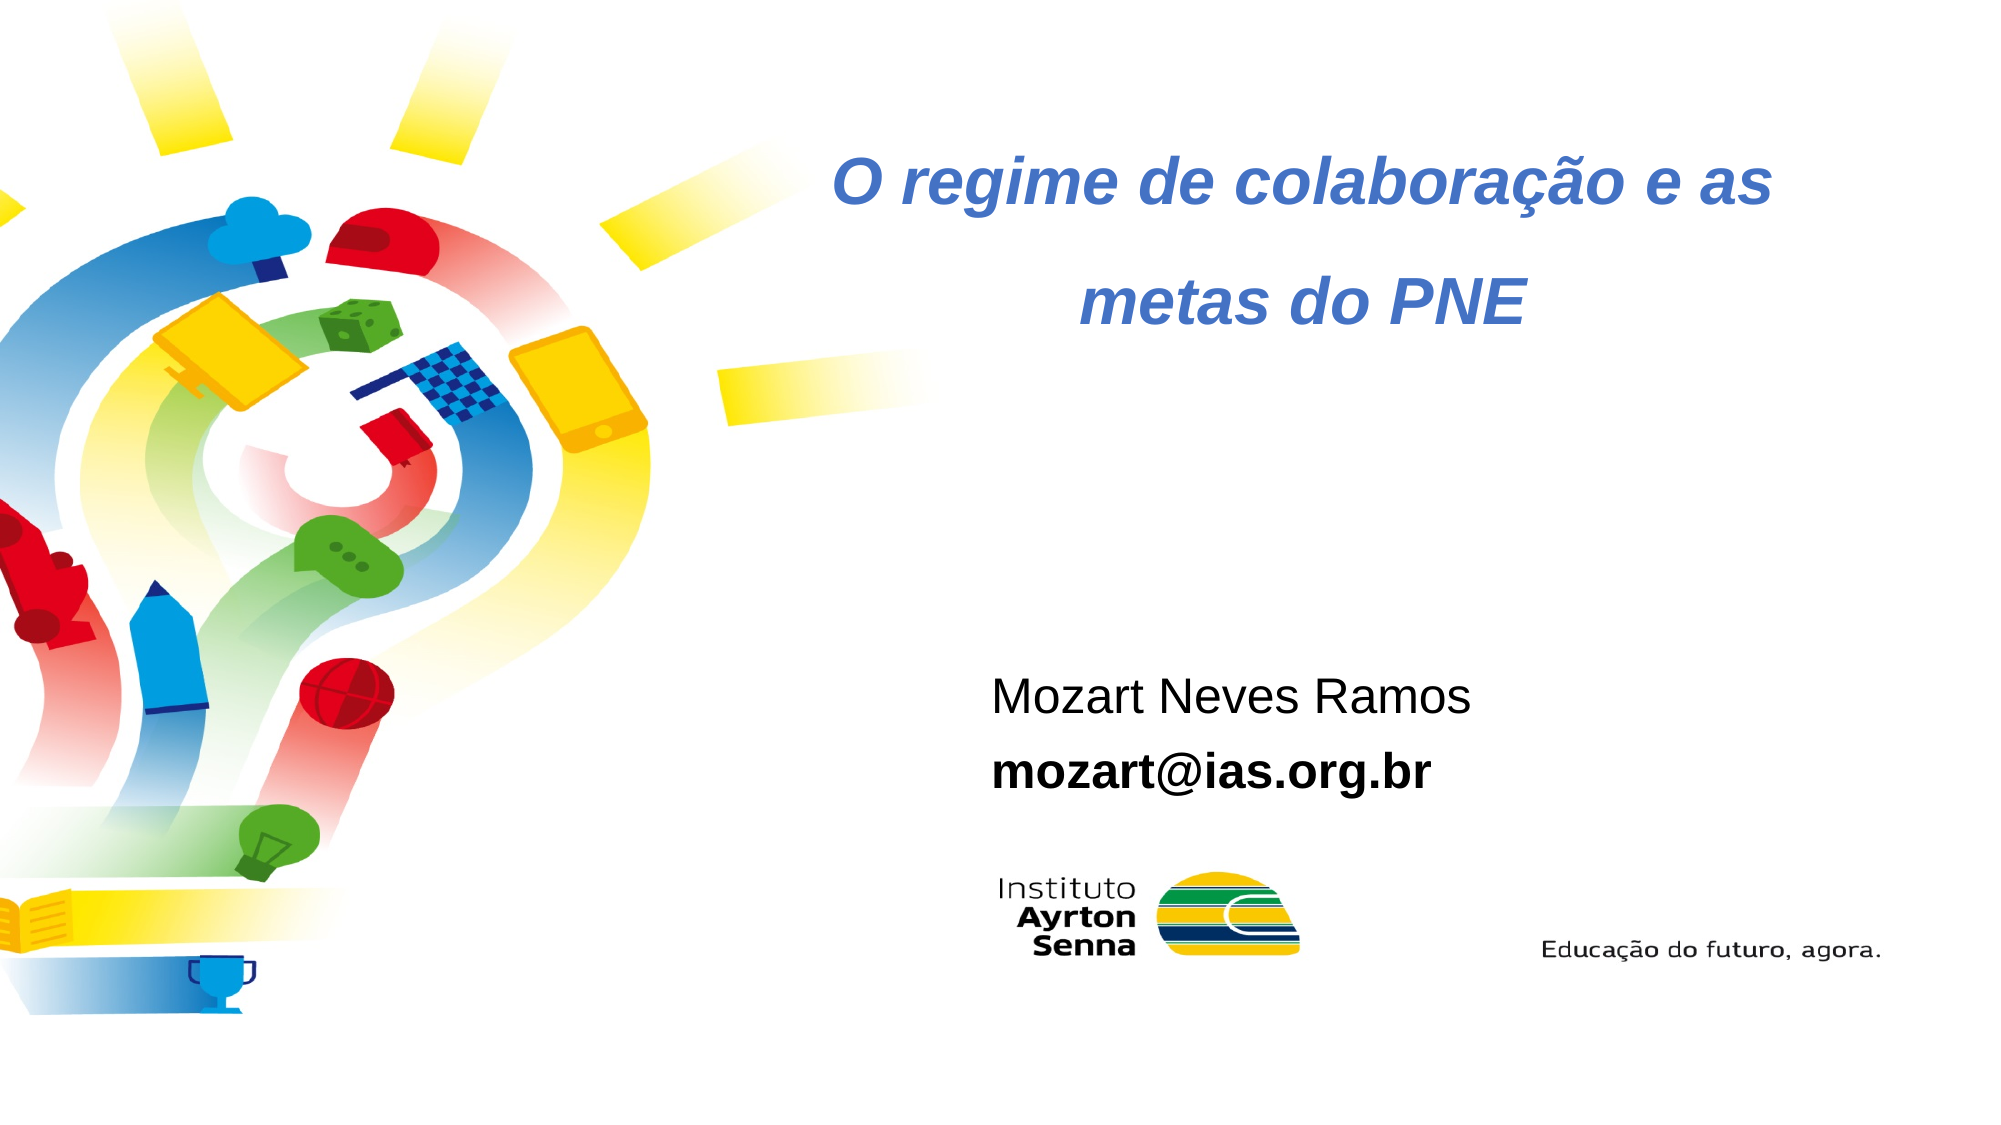

# O regime de colaboração e as metas do PNE
Mozart Neves Ramos
mozart@ias.org.br